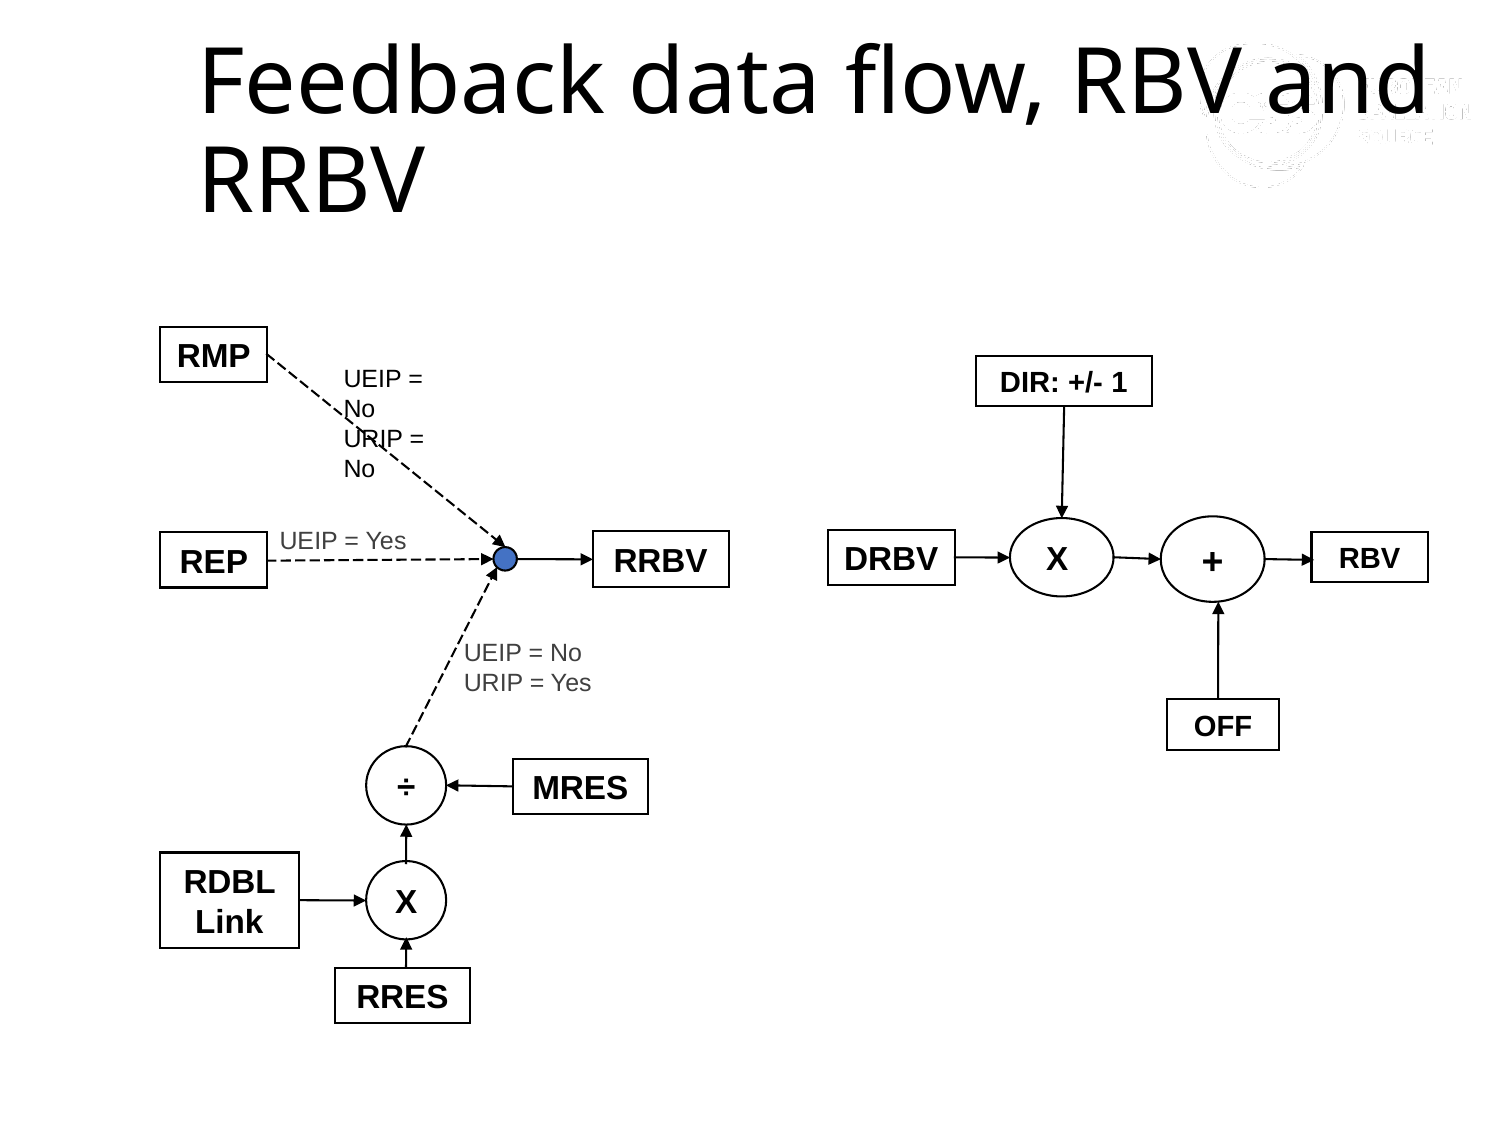

Feedback data flow, RBV and RRBV
RMP
UEIP = No
URIP = No
DIR: +/- 1
+
UEIP = Yes
X
DRBV
RRBV
RBV
REP
UEIP = No
URIP = Yes
OFF
÷
MRES
RDBL Link
X
RRES